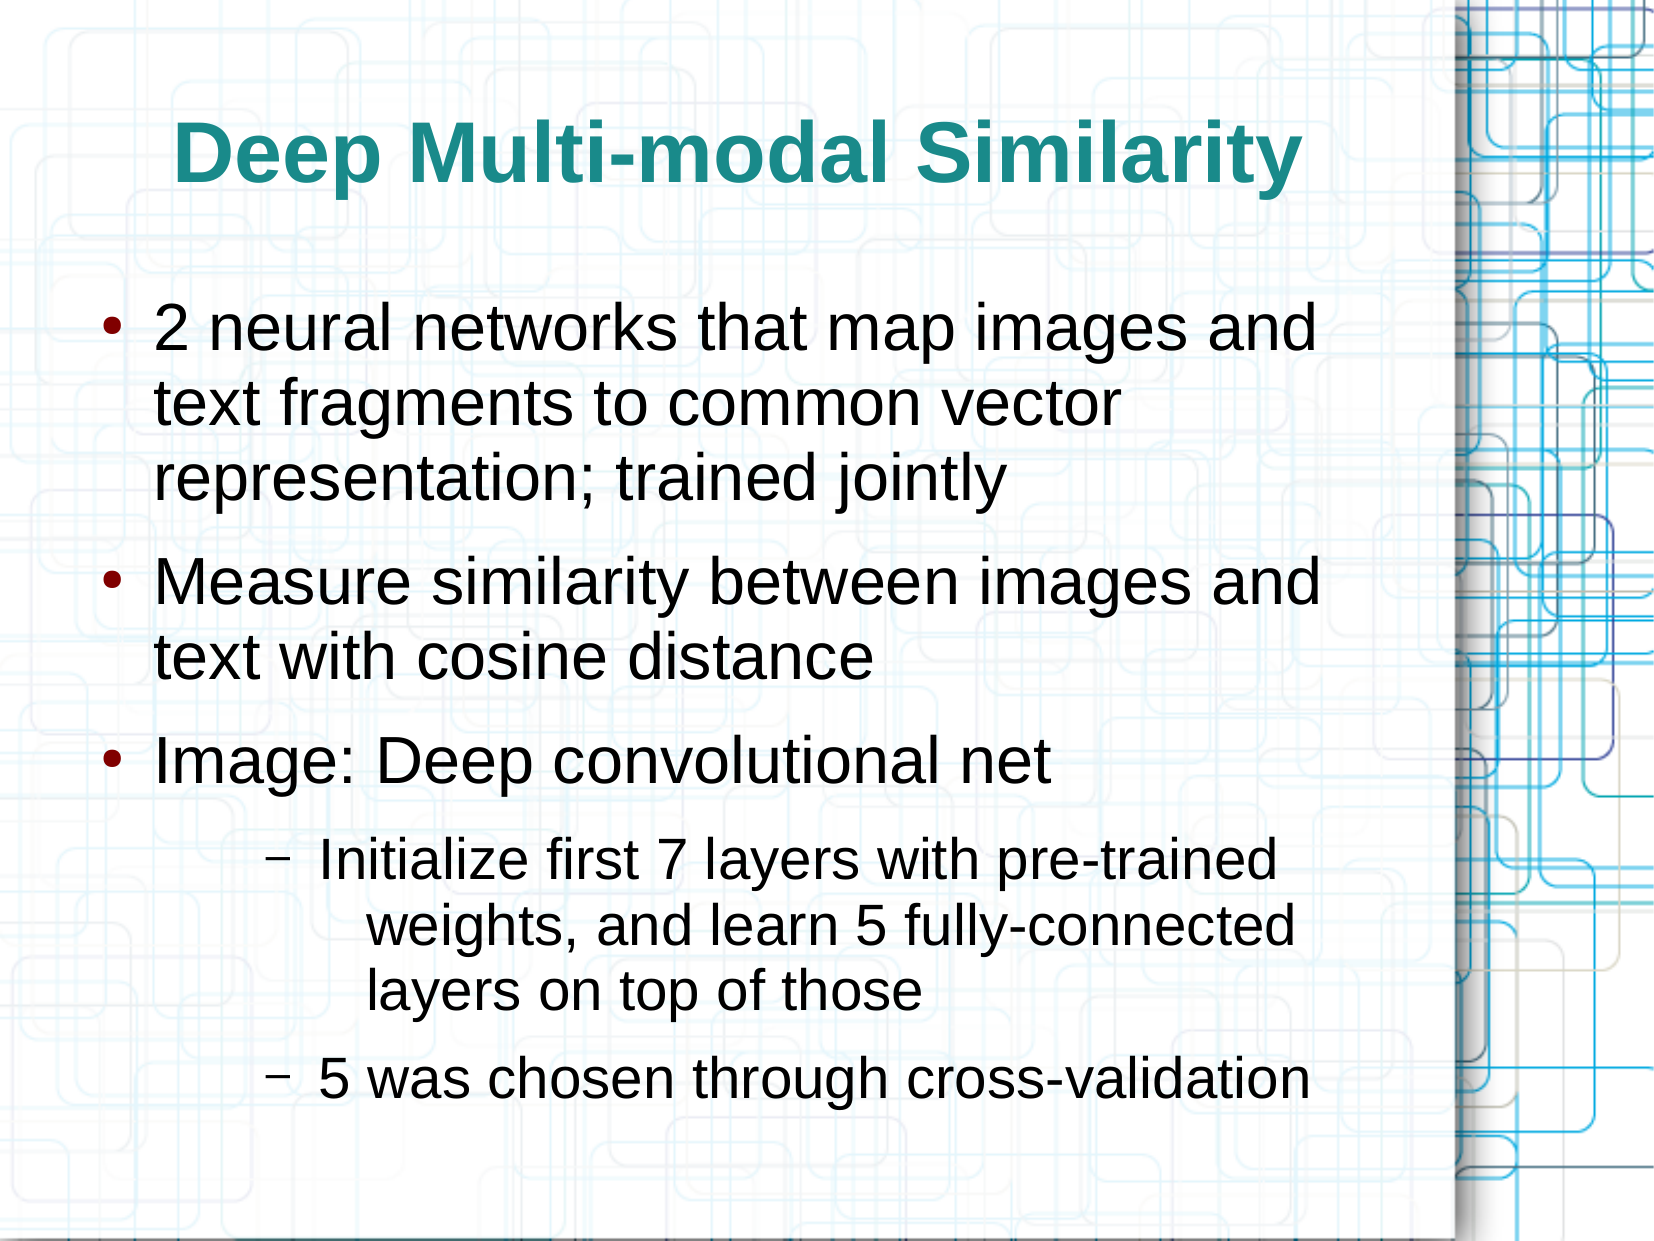

# Deep Multi-modal Similarity
2 neural networks that map images and text fragments to common vector representation; trained jointly
Measure similarity between images and text with cosine distance
Image: Deep convolutional net
Initialize first 7 layers with pre-trained weights, and learn 5 fully-connected layers on top of those
5 was chosen through cross-validation